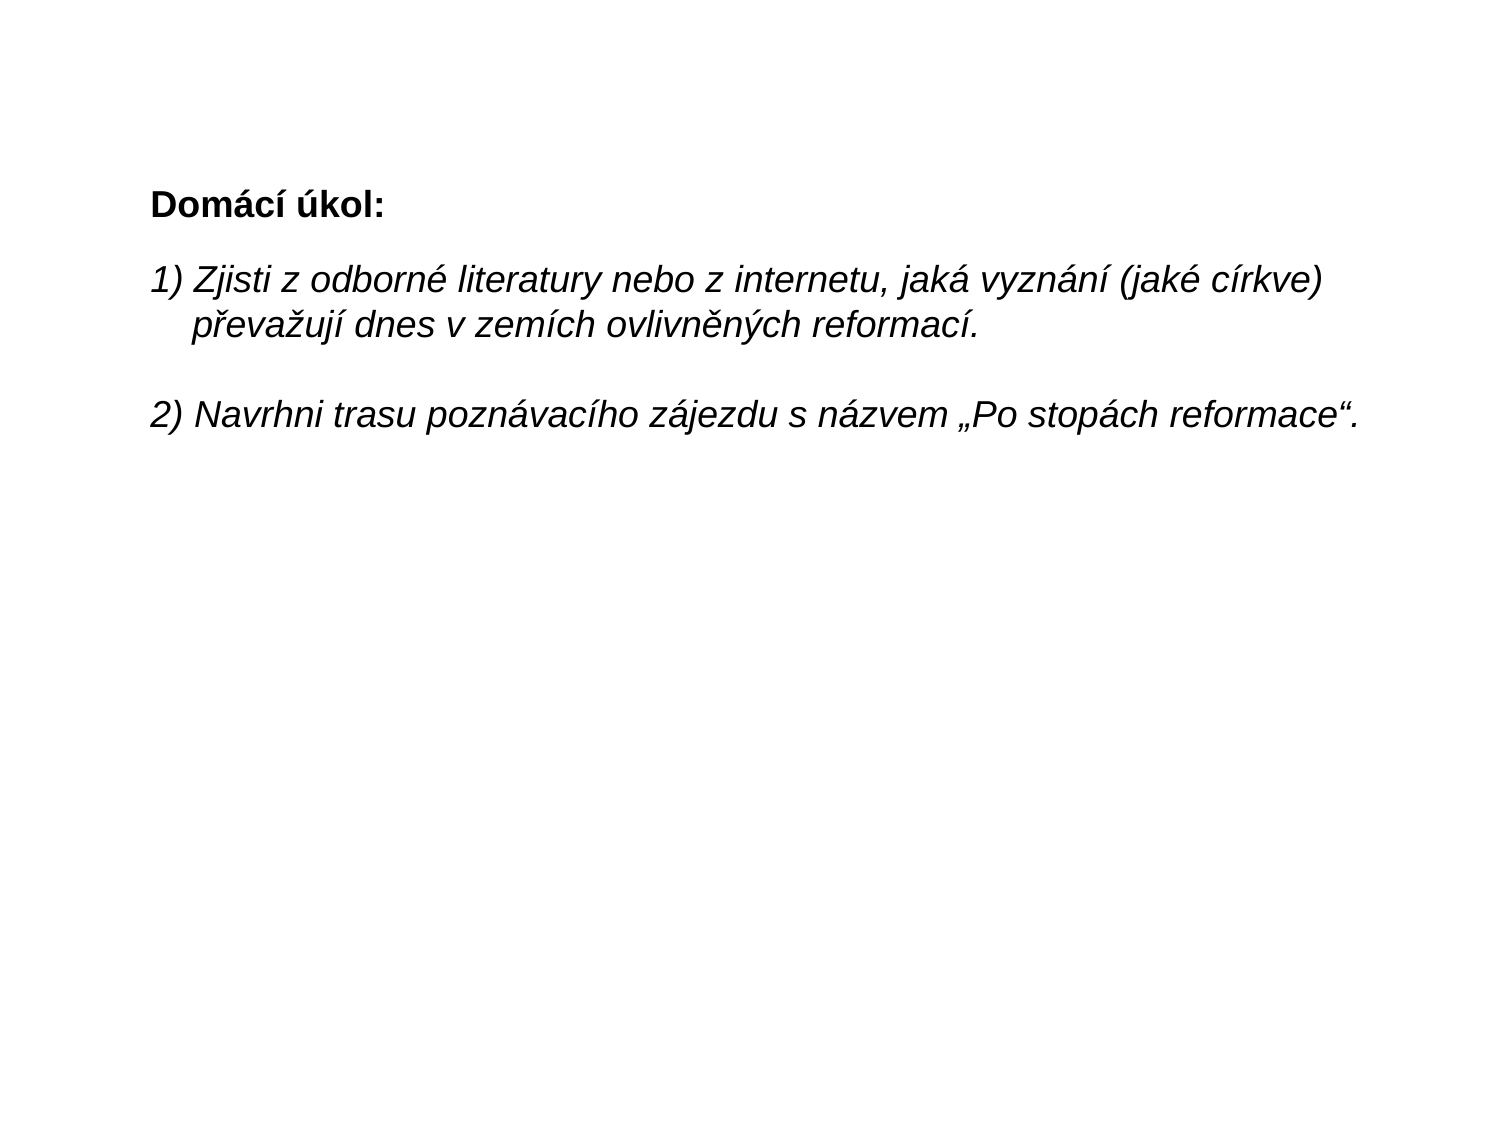

Domácí úkol:
 Zjisti z odborné literatury nebo z internetu, jaká vyznání (jaké církve)
 převažují dnes v zemích ovlivněných reformací.
2) Navrhni trasu poznávacího zájezdu s názvem „Po stopách reformace“.